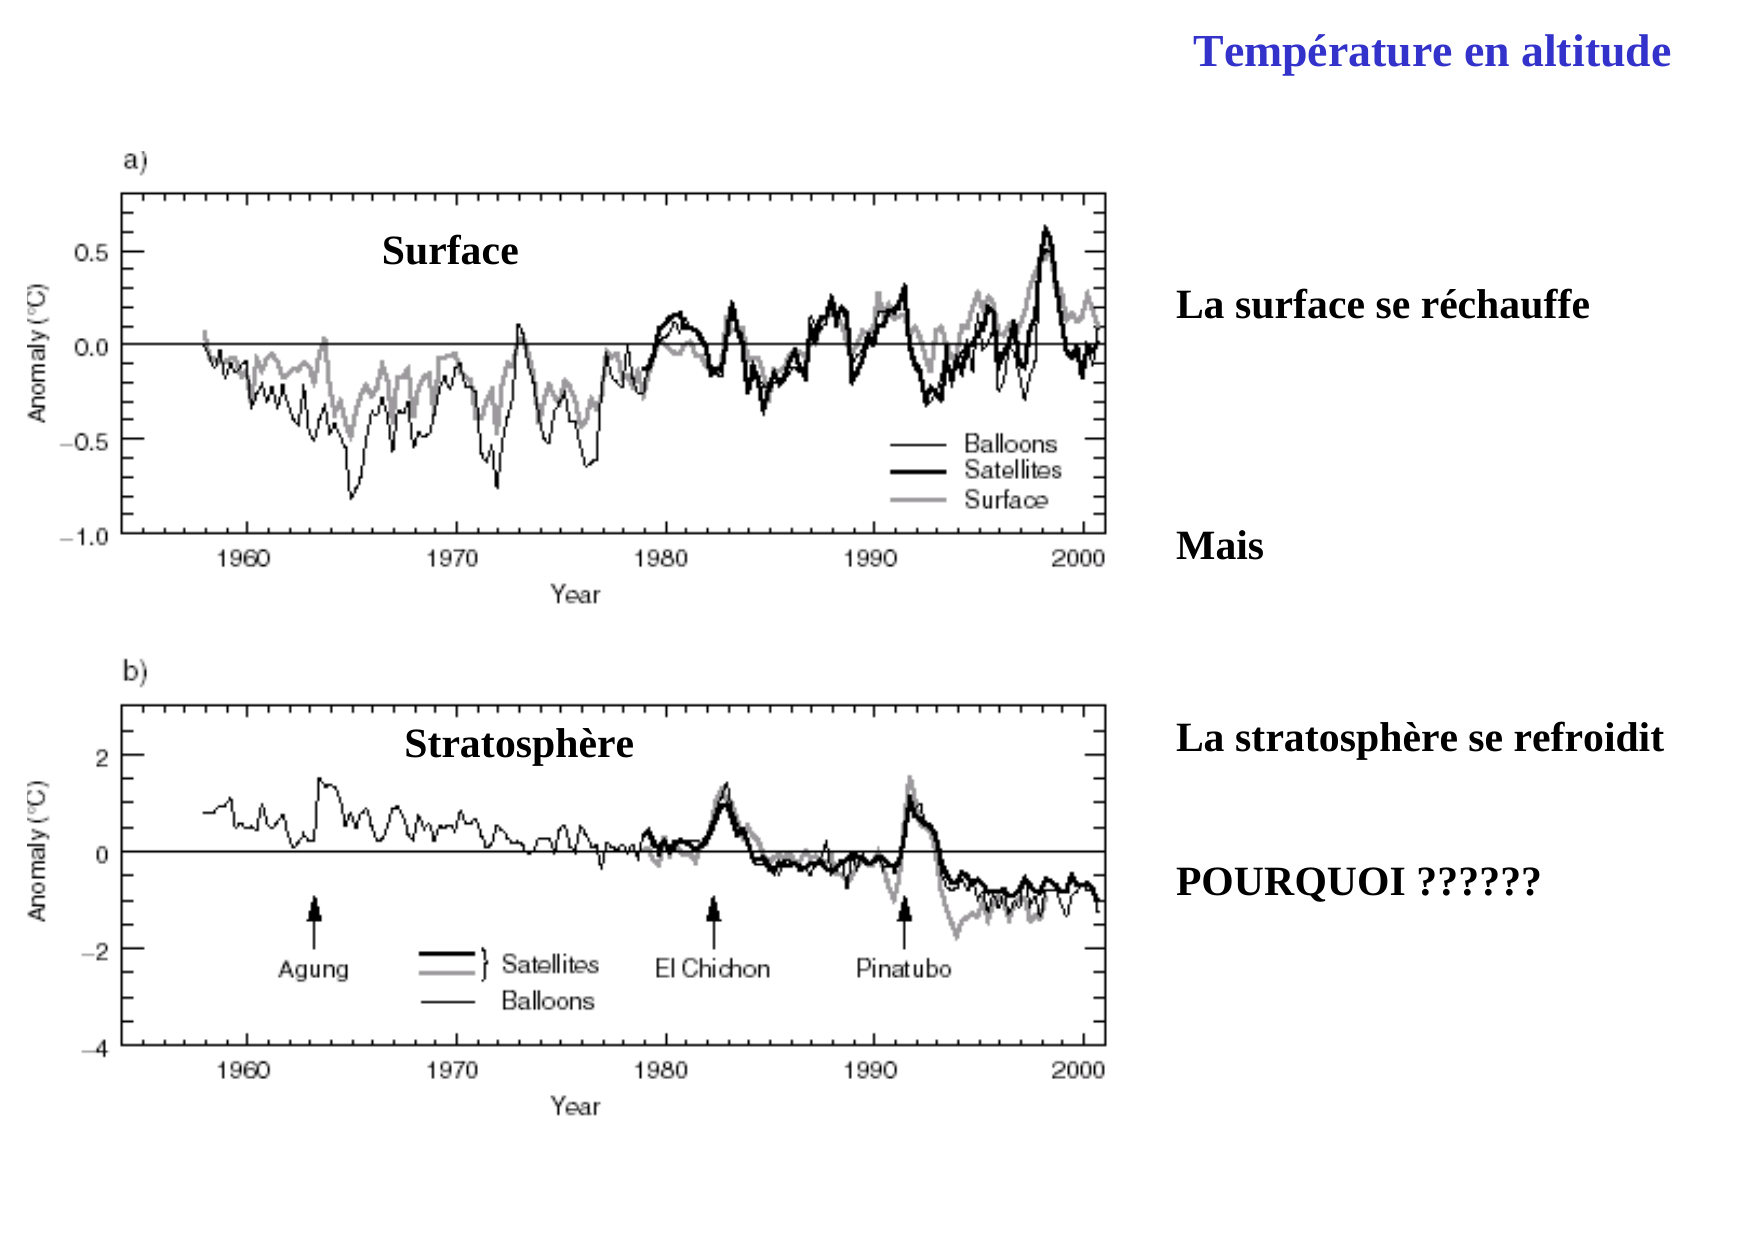

Température en altitude
Surface
La surface se réchauffe
Mais
La stratosphère se refroidit
POURQUOI ??????
Stratosphère